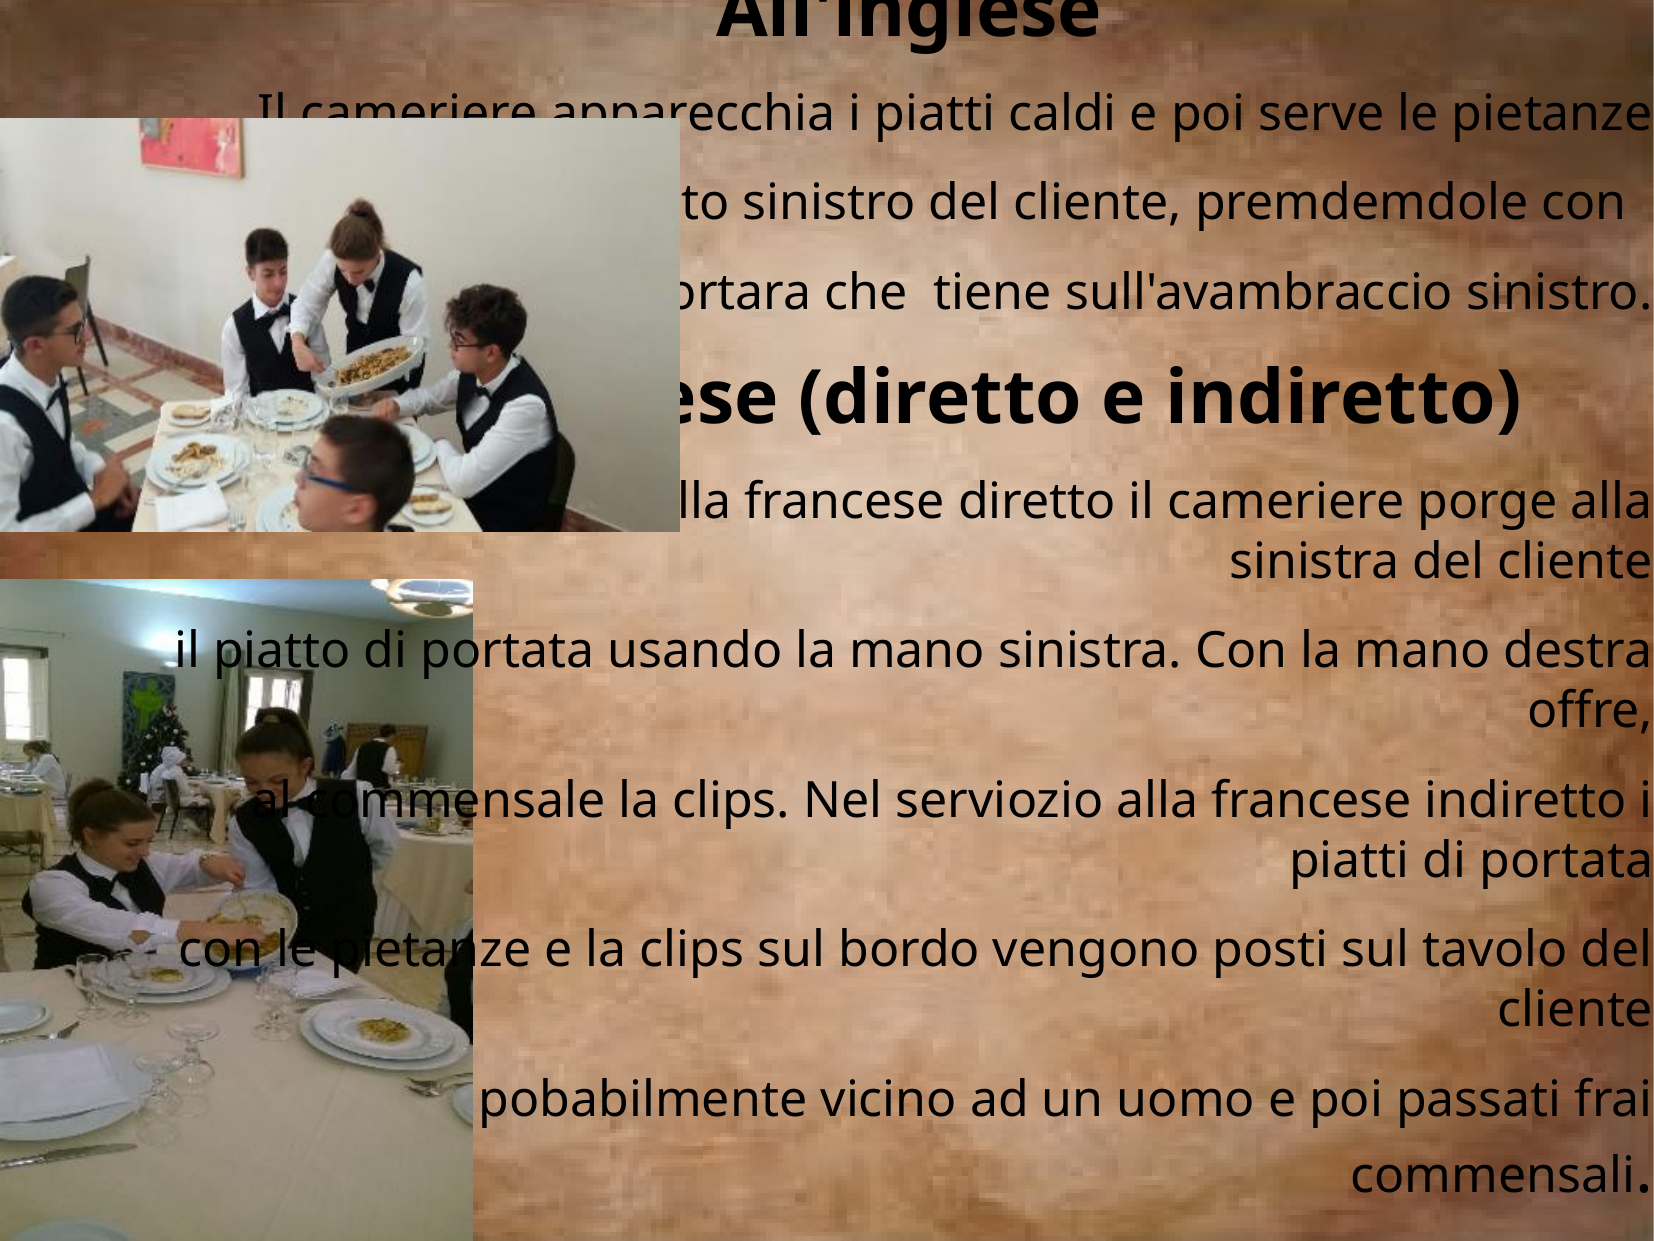

# All'inglese
Il cameriere apparecchia i piatti caldi e poi serve le pietanze
Dal lato sinistro del cliente, premdemdole con
Le clips dai piatti di portara che tiene sull'avambraccio sinistro.
Alla francese (diretto e indiretto)
 Nel servizio alla francese diretto il cameriere porge alla sinistra del cliente
il piatto di portata usando la mano sinistra. Con la mano destra offre,
al commensale la clips. Nel serviozio alla francese indiretto i piatti di portata
 con le pietanze e la clips sul bordo vengono posti sul tavolo del cliente
 pobabilmente vicino ad un uomo e poi passati frai commensali.